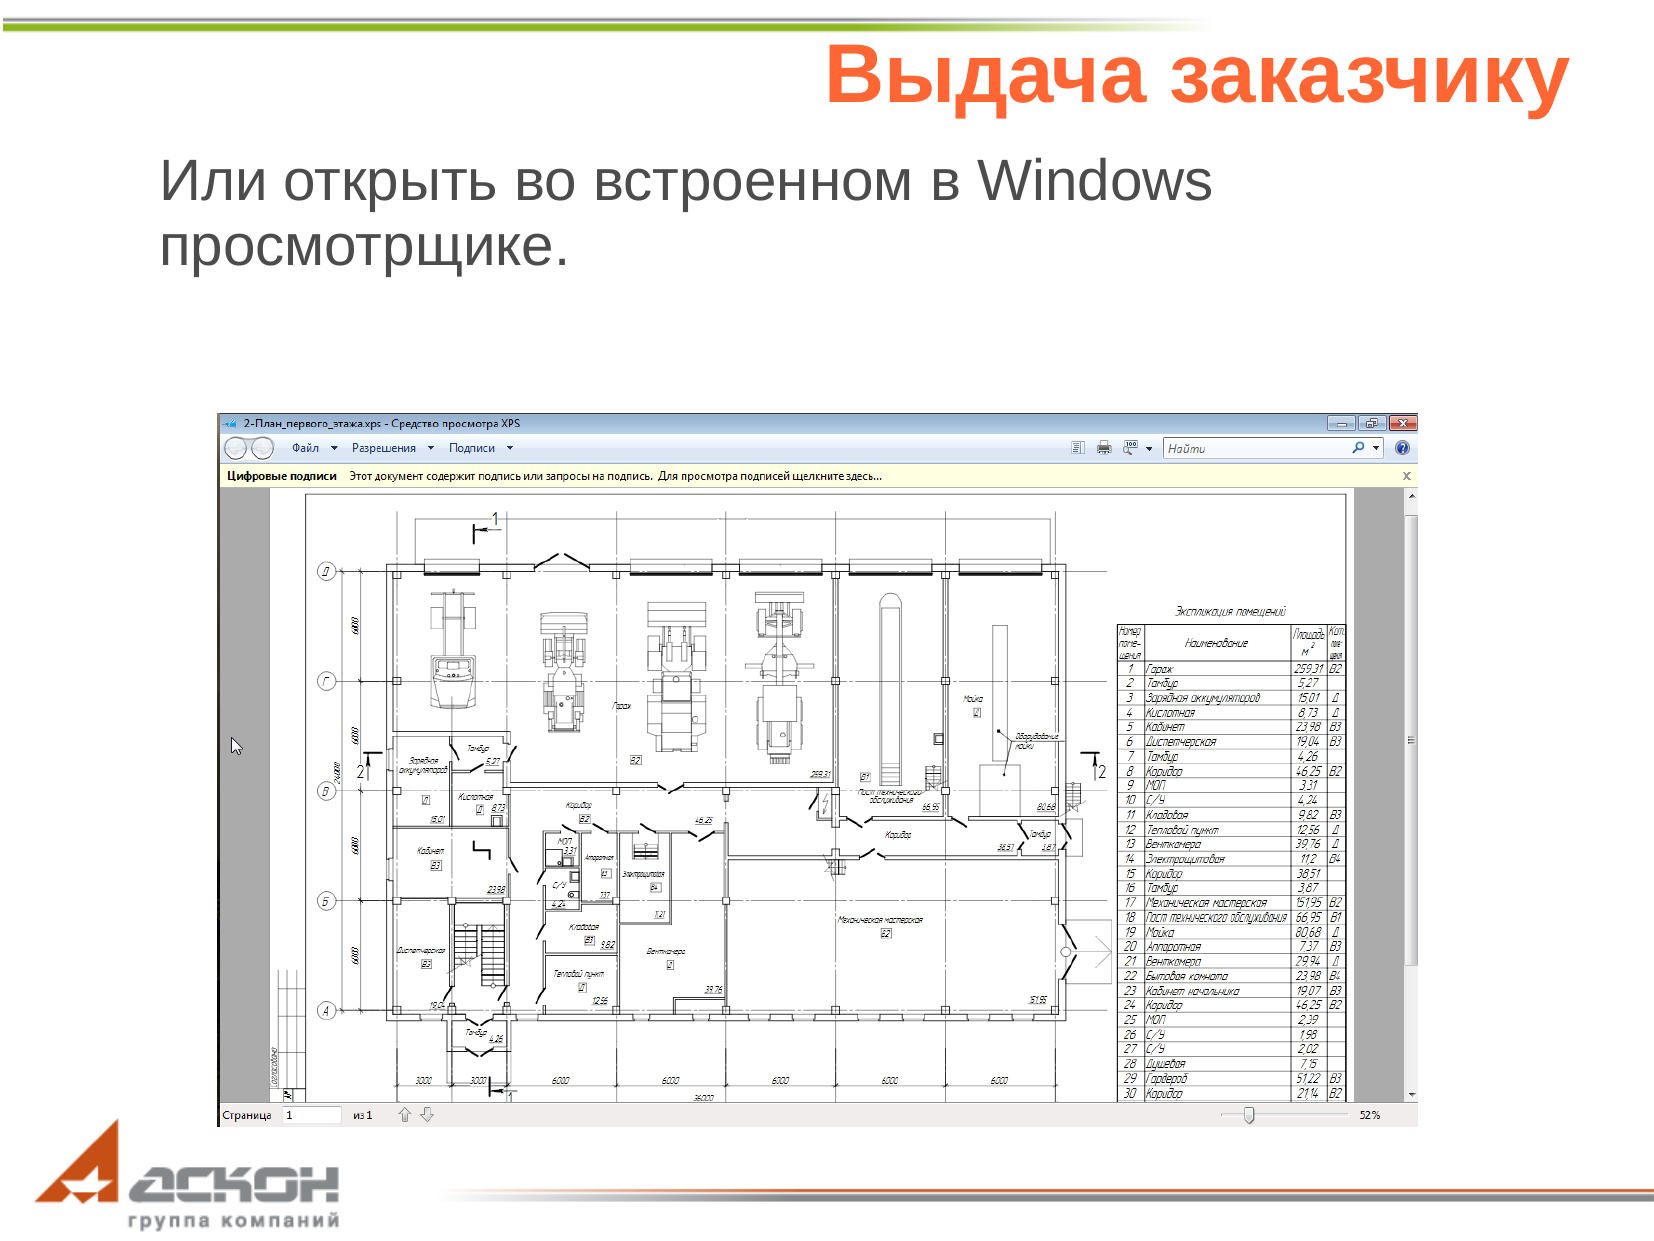

Выдача заказчику
# Или открыть во встроенном в Windows просмотрщике.